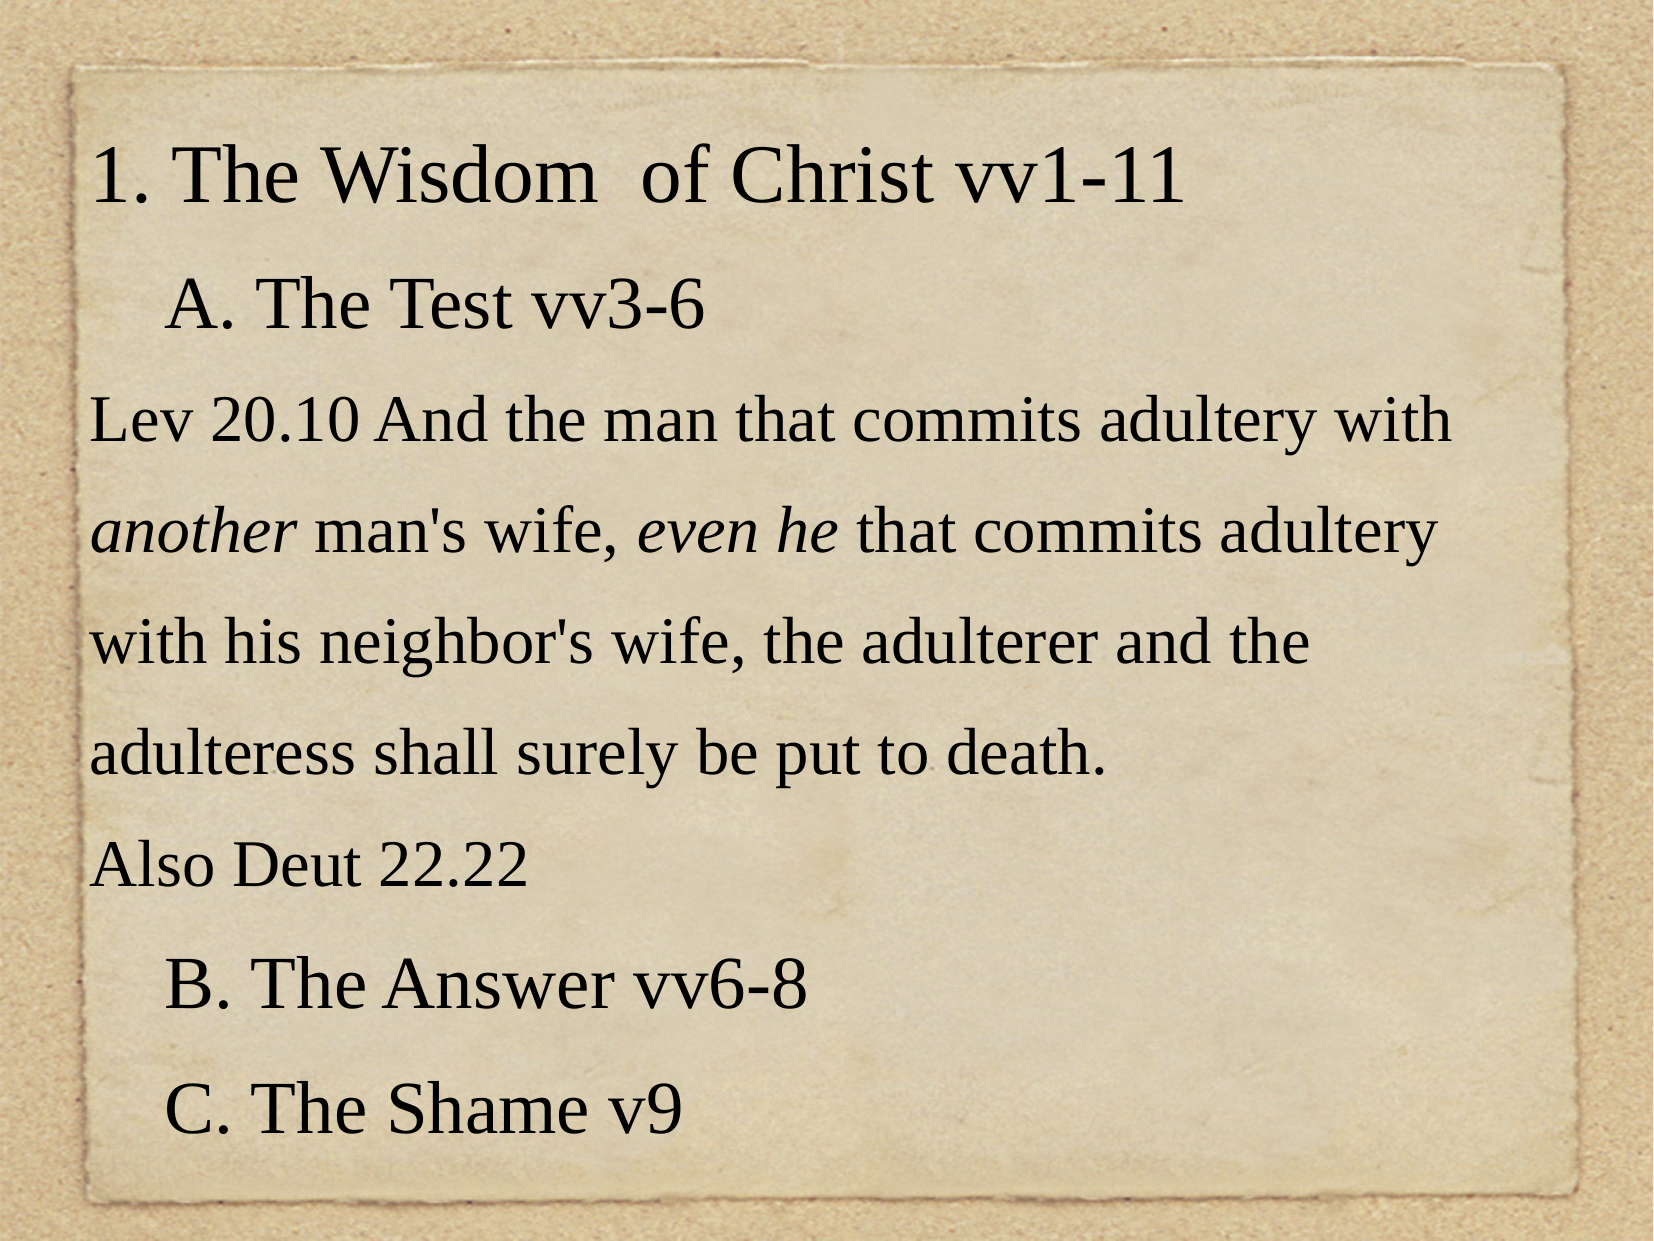

1. The Wisdom of Christ vv1-11
	A. The Test vv3-6
Lev 20.10 And the man that commits adultery with another man's wife, even he that commits adultery with his neighbor's wife, the adulterer and the adulteress shall surely be put to death.
Also Deut 22.22
	B. The Answer vv6-8
	C. The Shame v9